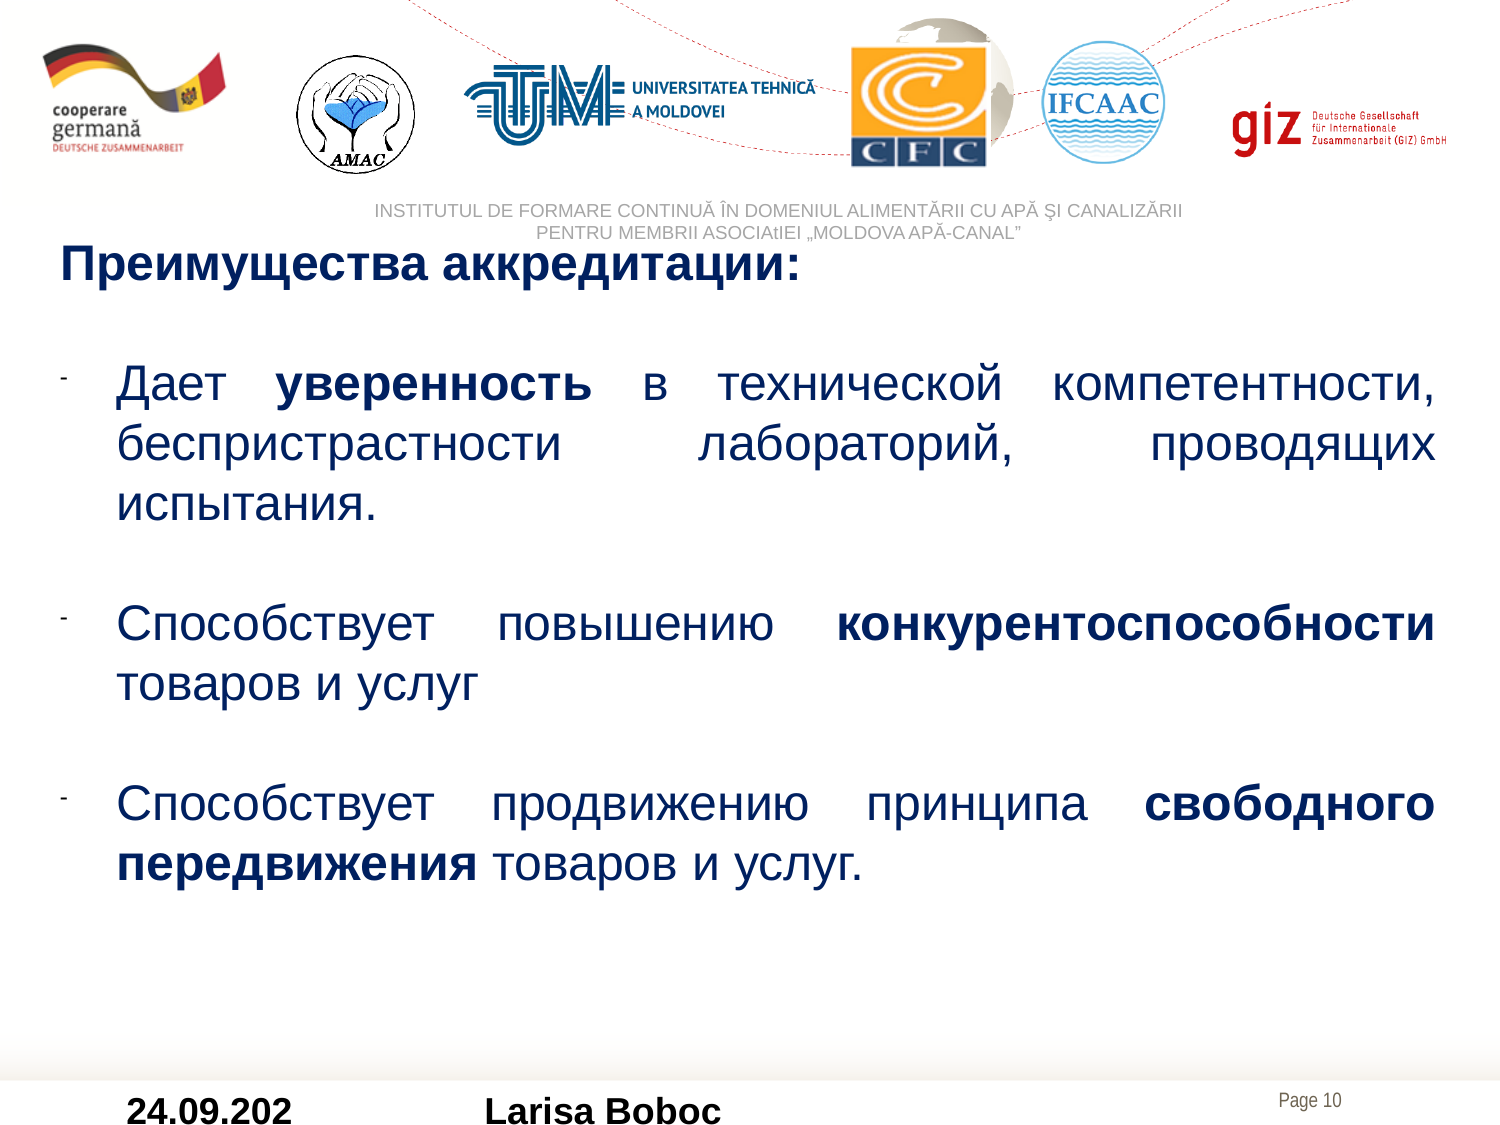

INSTITUTUL DE FORMARE CONTINUĂ ÎN DOMENIUL ALIMENTĂRII CU APĂ ŞI CANALIZĂRII
PENTRU MEMBRII ASOCIAtIEI „MOLDOVA APĂ-CANAL”
Преимущества аккредитации:
Дает уверенность в технической компетентности, беспристрастности лабораторий, проводящих испытания.
Способствует повышению конкурентоспособности товаров и услуг
Способствует продвижению принципа свободного передвижения товаров и услуг.
#
Larisa Boboc